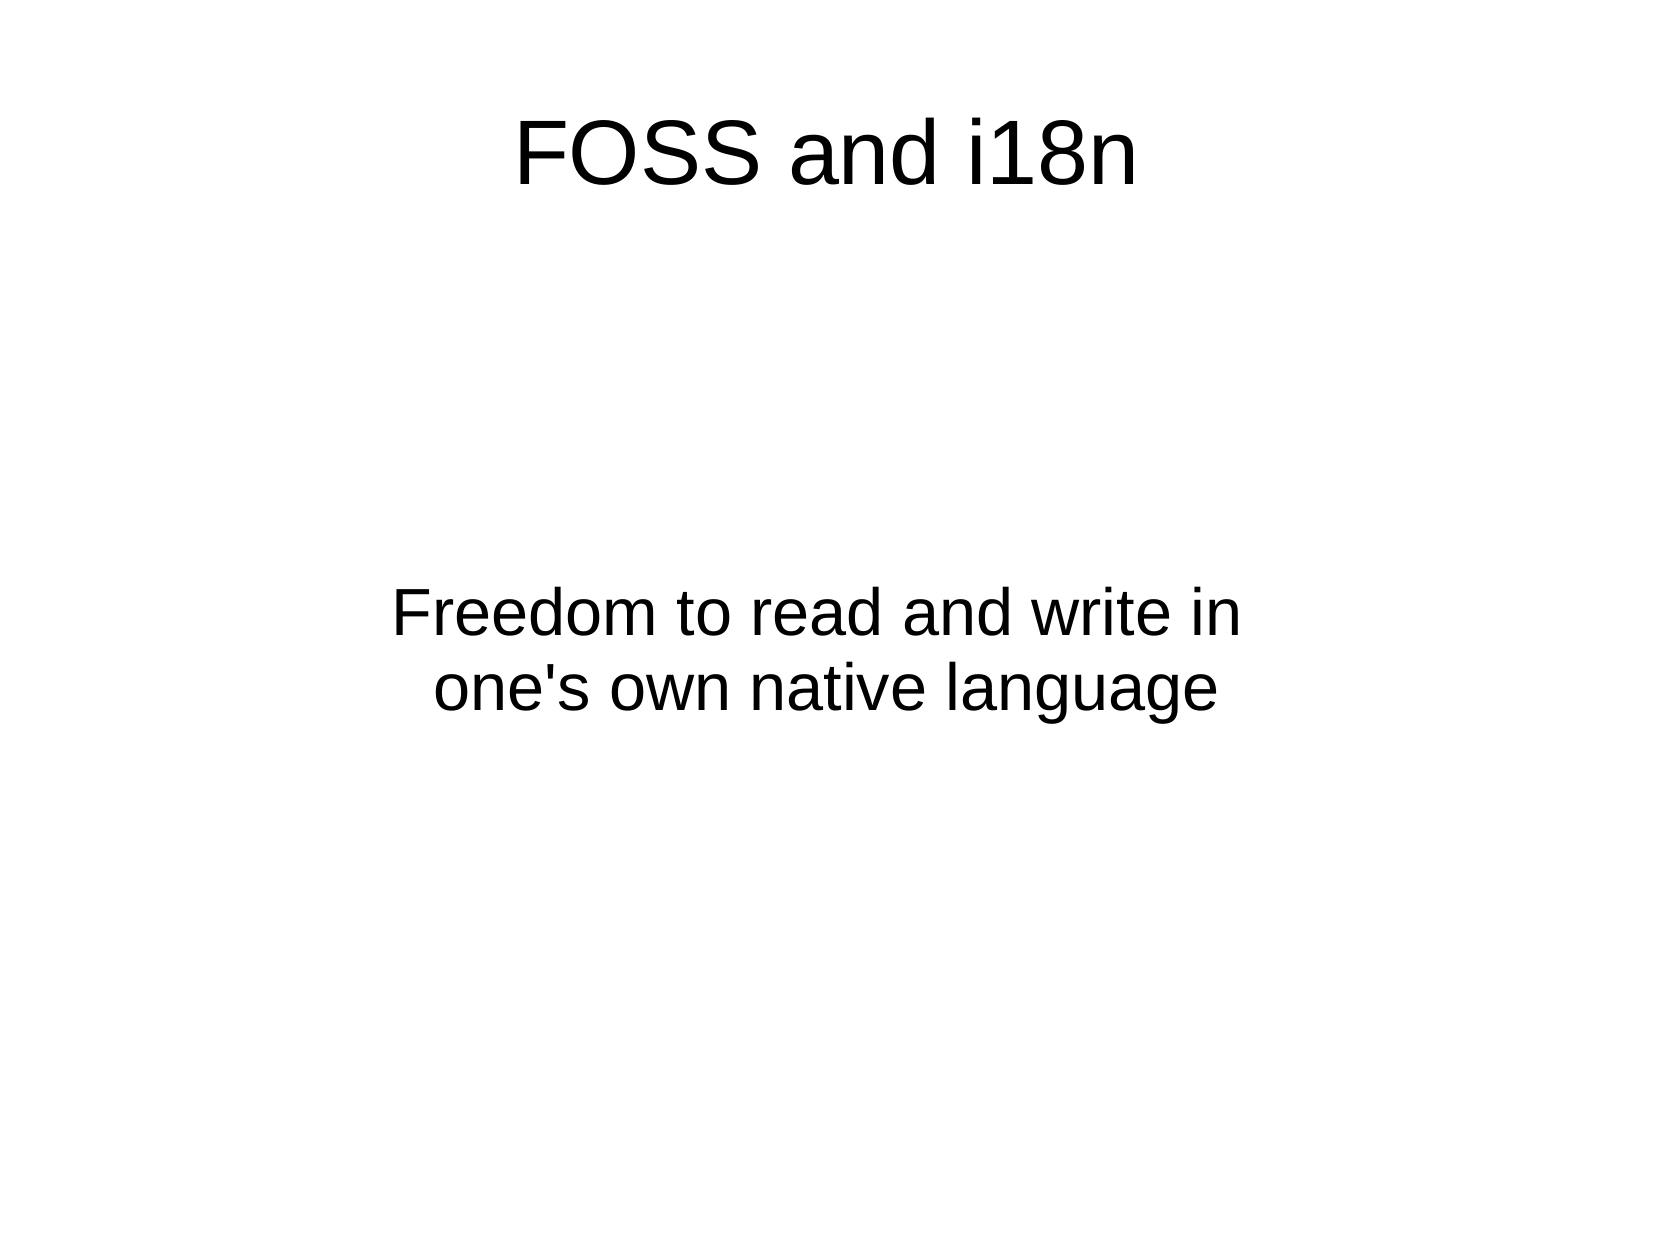

# FOSS and i18n
Freedom to read and write in
one's own native language